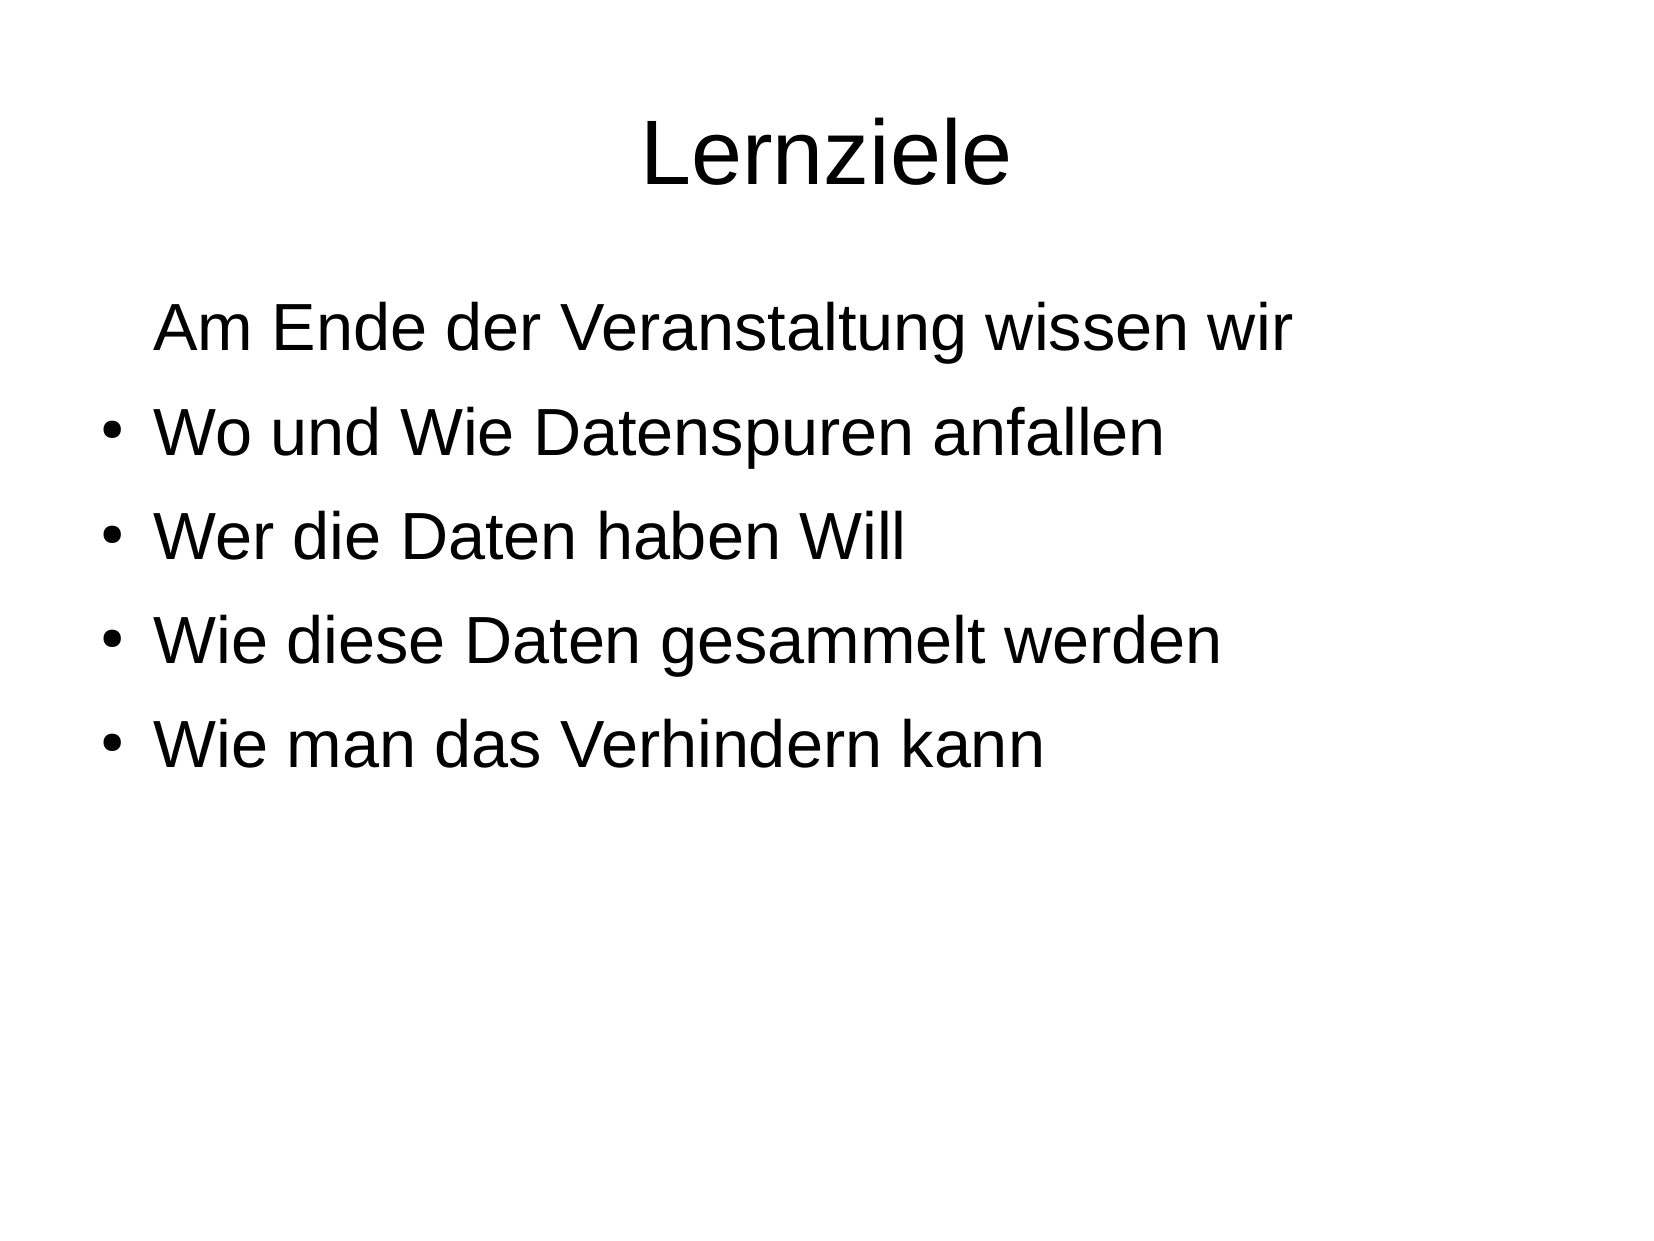

# Lernziele
Am Ende der Veranstaltung wissen wir
Wo und Wie Datenspuren anfallen
Wer die Daten haben Will
Wie diese Daten gesammelt werden
Wie man das Verhindern kann